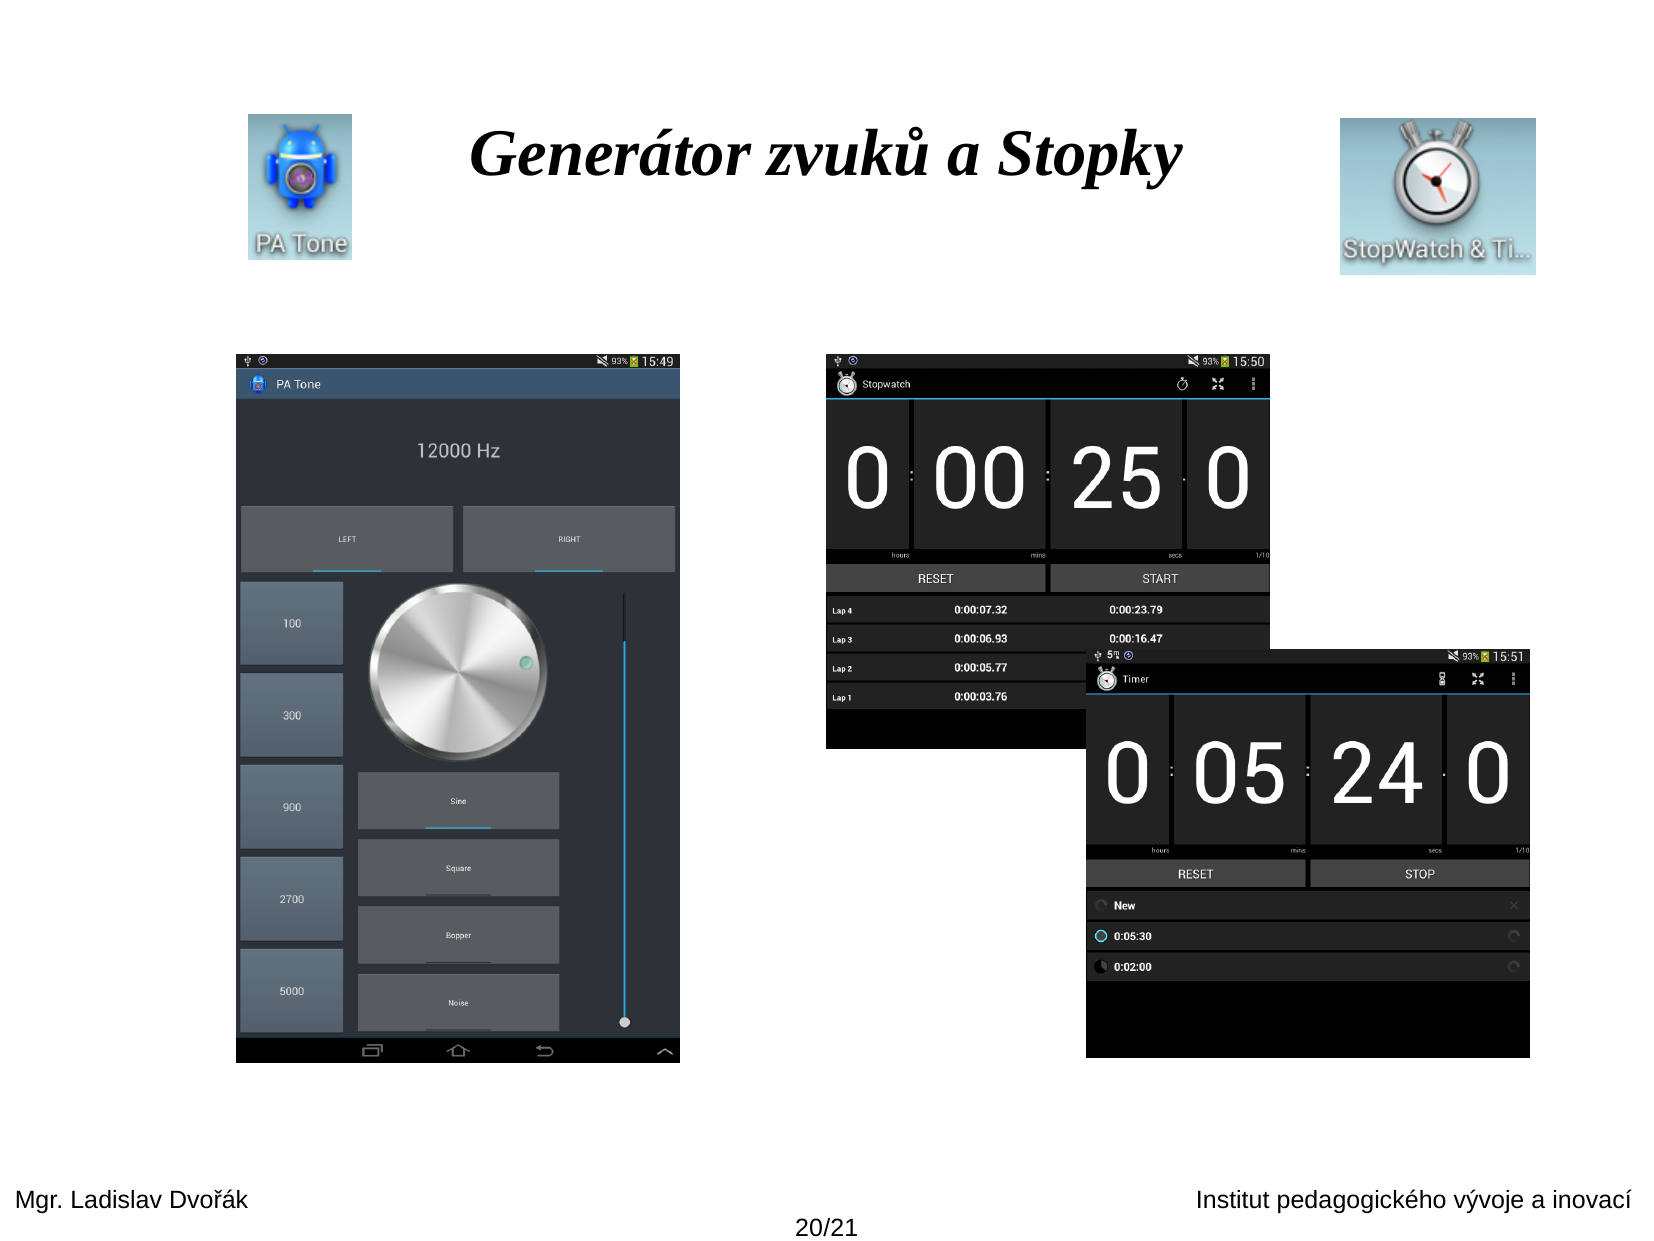

# Generátor zvuků a Stopky
Mgr. Ladislav Dvořák													Institut pedagogického vývoje a inovací